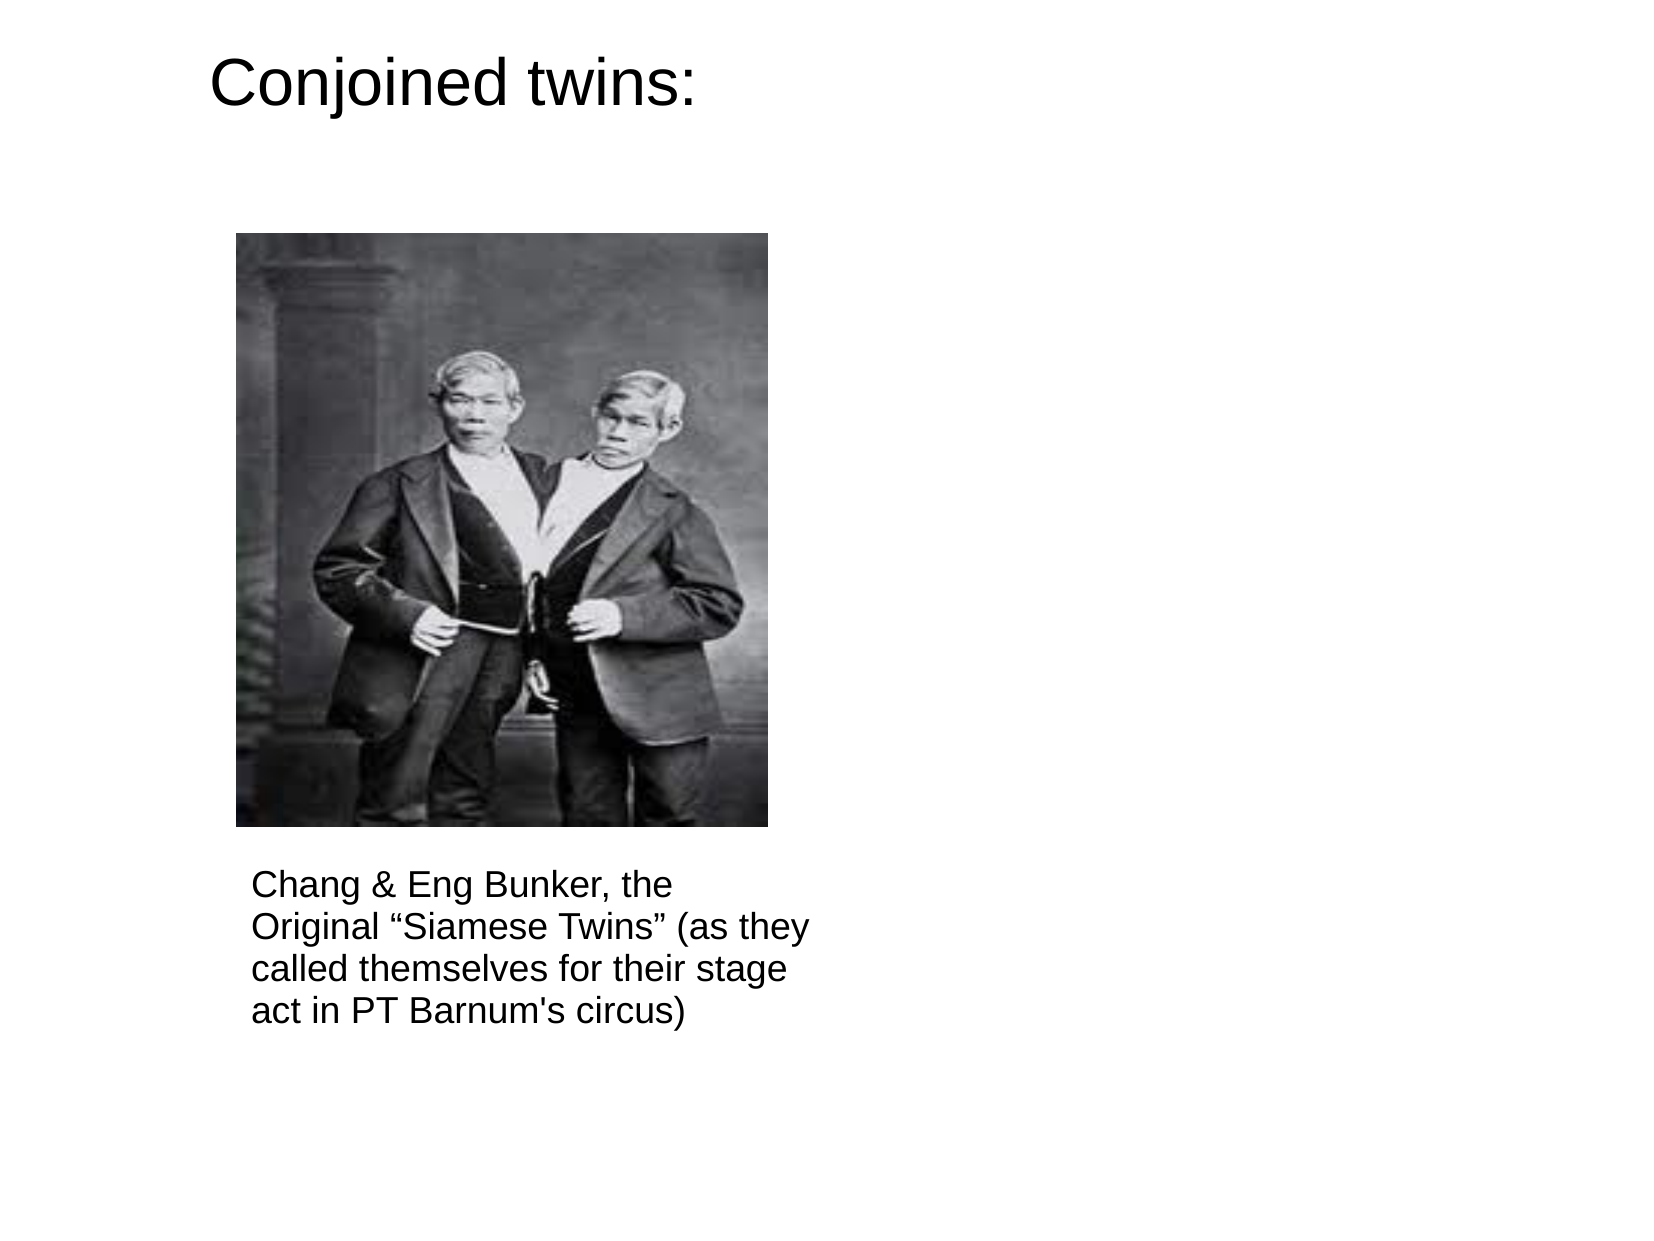

Conjoined twins:
Chang & Eng Bunker, the
Original “Siamese Twins” (as they called themselves for their stage act in PT Barnum's circus)